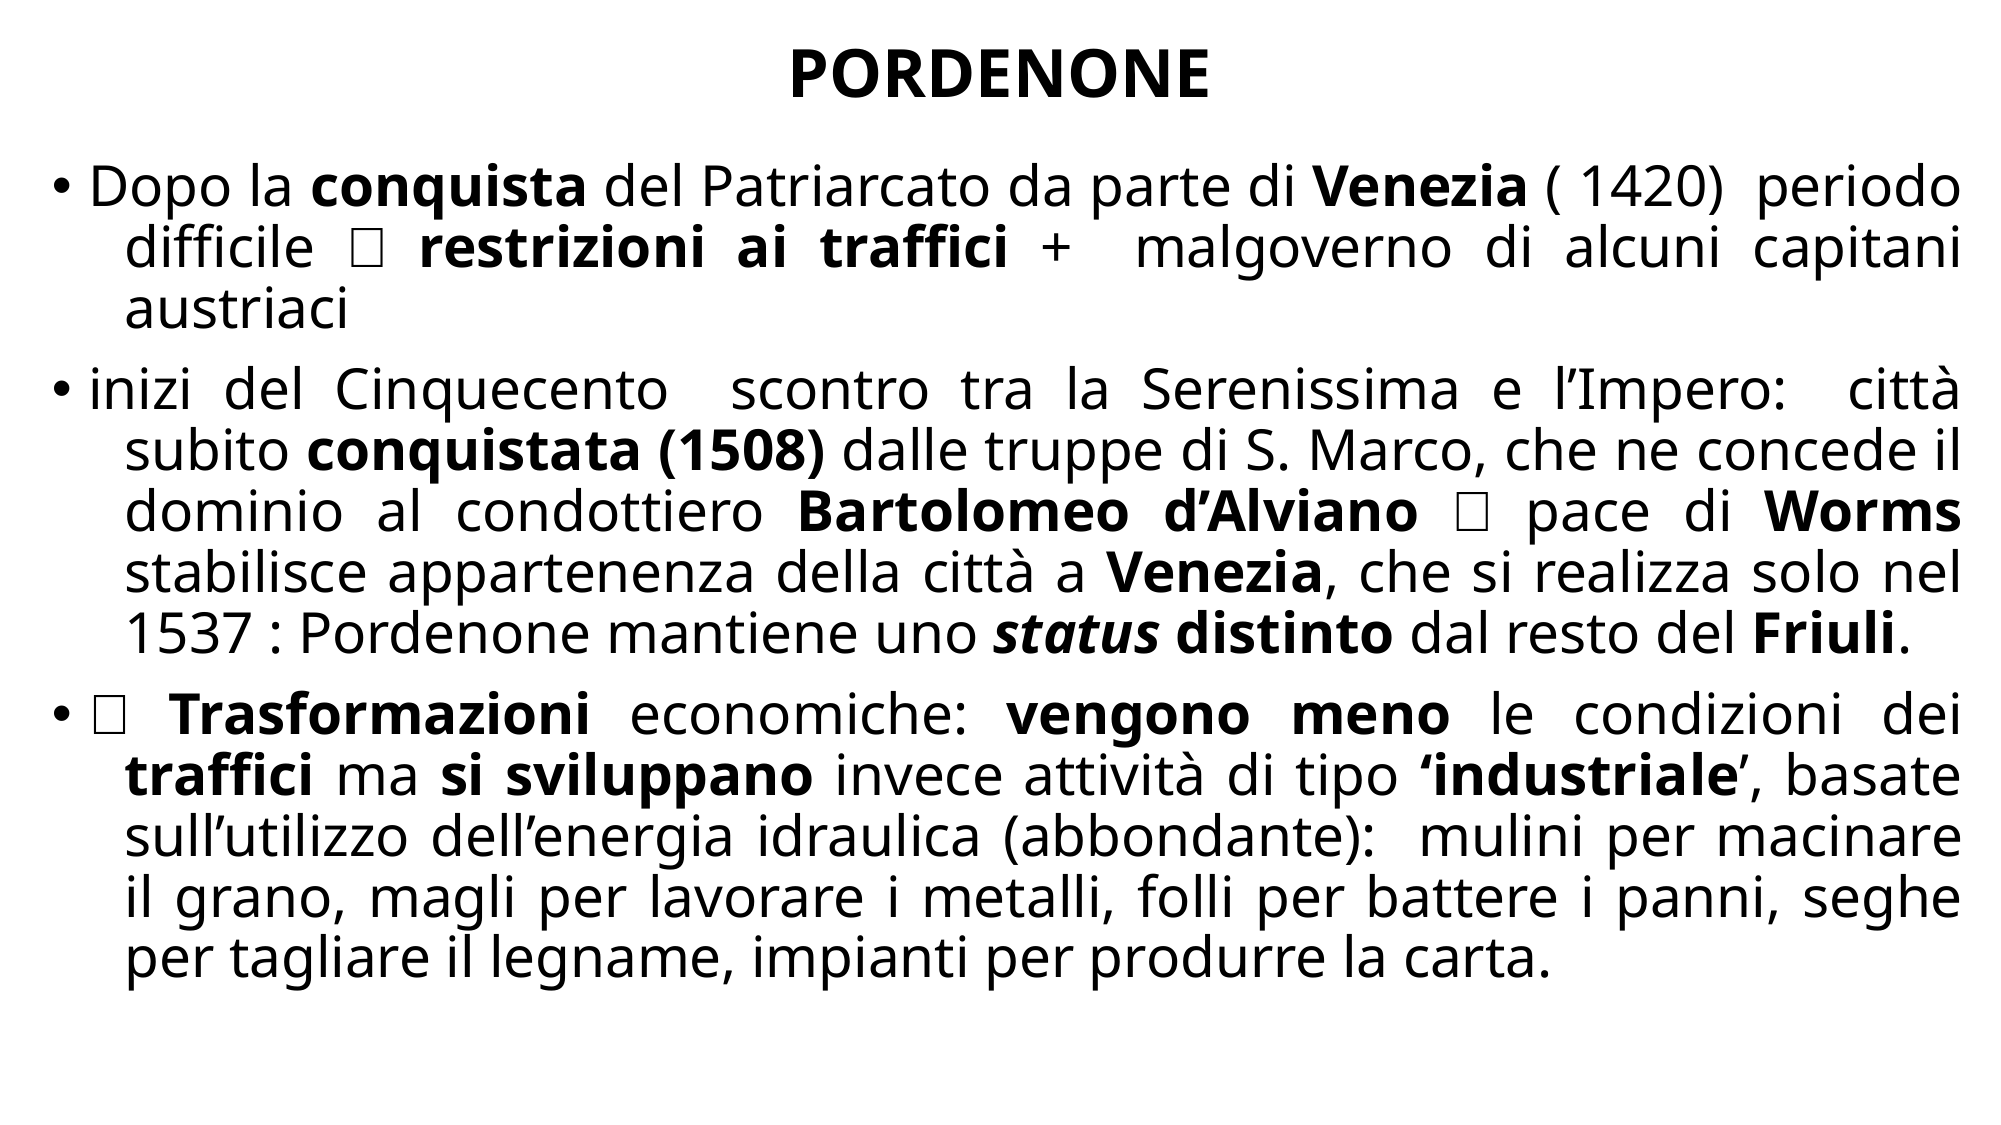

# PORDENONE
Dopo la conquista del Patriarcato da parte di Venezia ( 1420) periodo difficile  restrizioni ai traffici + malgoverno di alcuni capitani austriaci
inizi del Cinquecento scontro tra la Serenissima e l’Impero: città subito conquistata (1508) dalle truppe di S. Marco, che ne concede il dominio al condottiero Bartolomeo d’Alviano  pace di Worms stabilisce appartenenza della città a Venezia, che si realizza solo nel 1537 : Pordenone mantiene uno status distinto dal resto del Friuli.
 Trasformazioni economiche: vengono meno le condizioni dei traffici ma si sviluppano invece attività di tipo ‘industriale’, basate sull’utilizzo dell’energia idraulica (abbondante): mulini per macinare il grano, magli per lavorare i metalli, folli per battere i panni, seghe per tagliare il legname, impianti per produrre la carta.